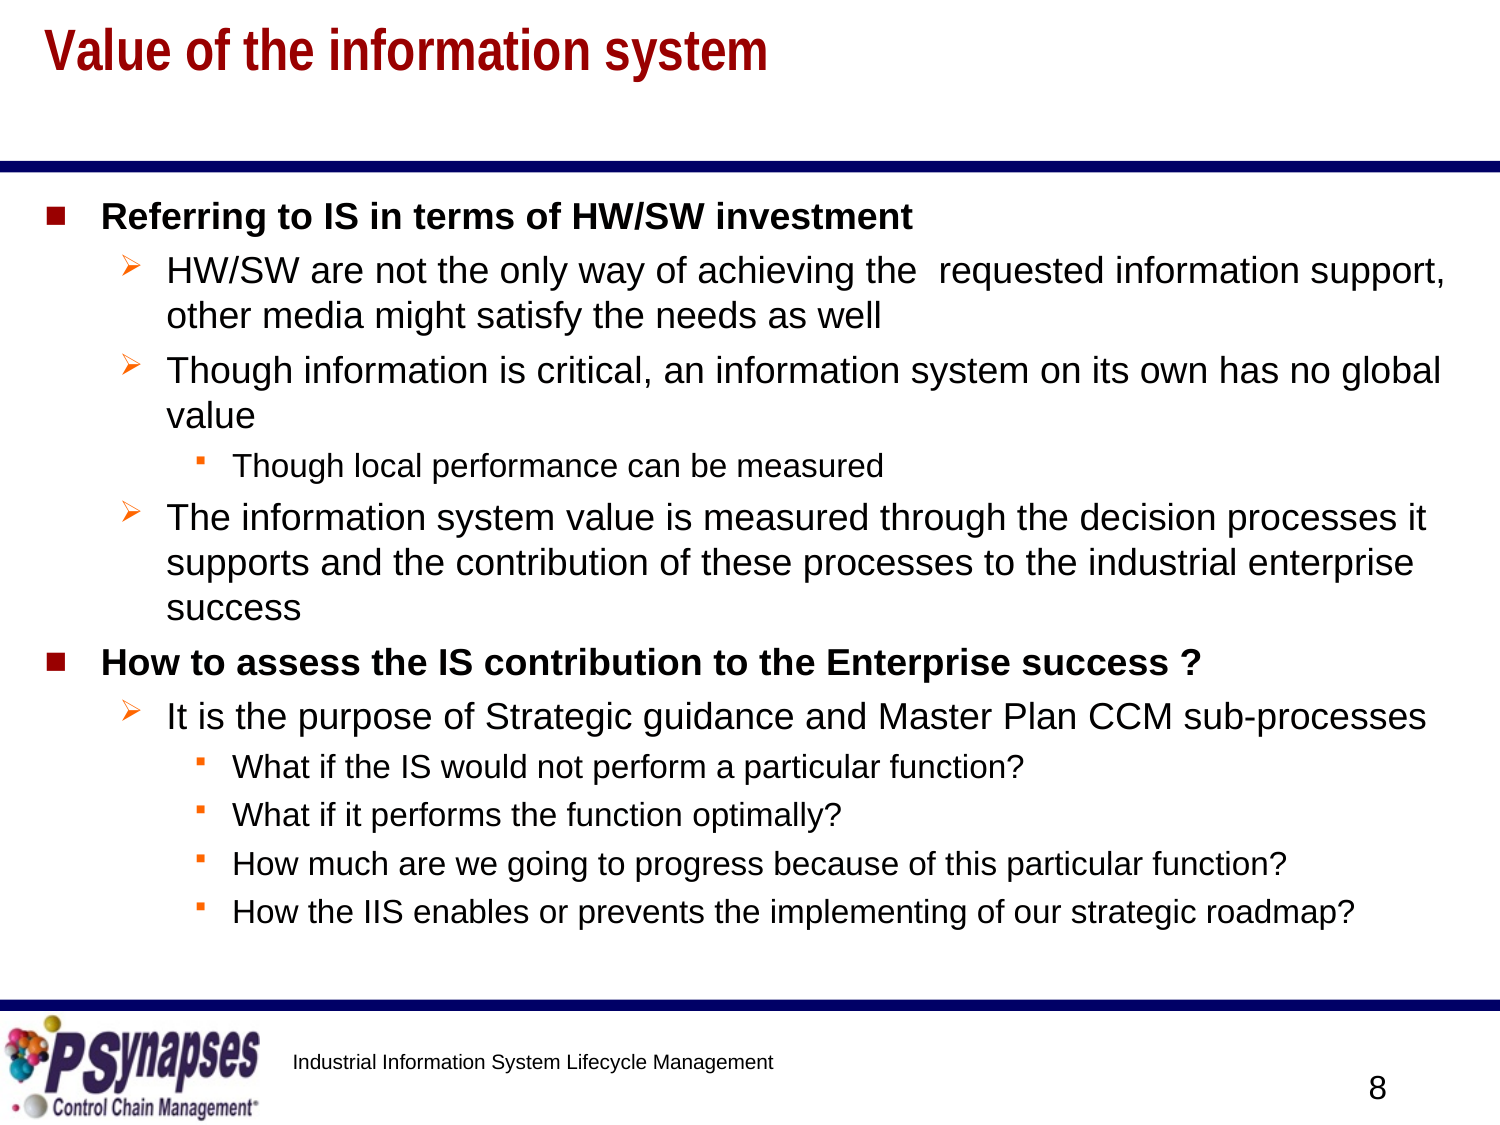

# Value of the information system
Referring to IS in terms of HW/SW investment
HW/SW are not the only way of achieving the requested information support, other media might satisfy the needs as well
Though information is critical, an information system on its own has no global value
Though local performance can be measured
The information system value is measured through the decision processes it supports and the contribution of these processes to the industrial enterprise success
How to assess the IS contribution to the Enterprise success ?
It is the purpose of Strategic guidance and Master Plan CCM sub-processes
What if the IS would not perform a particular function?
What if it performs the function optimally?
How much are we going to progress because of this particular function?
How the IIS enables or prevents the implementing of our strategic roadmap?